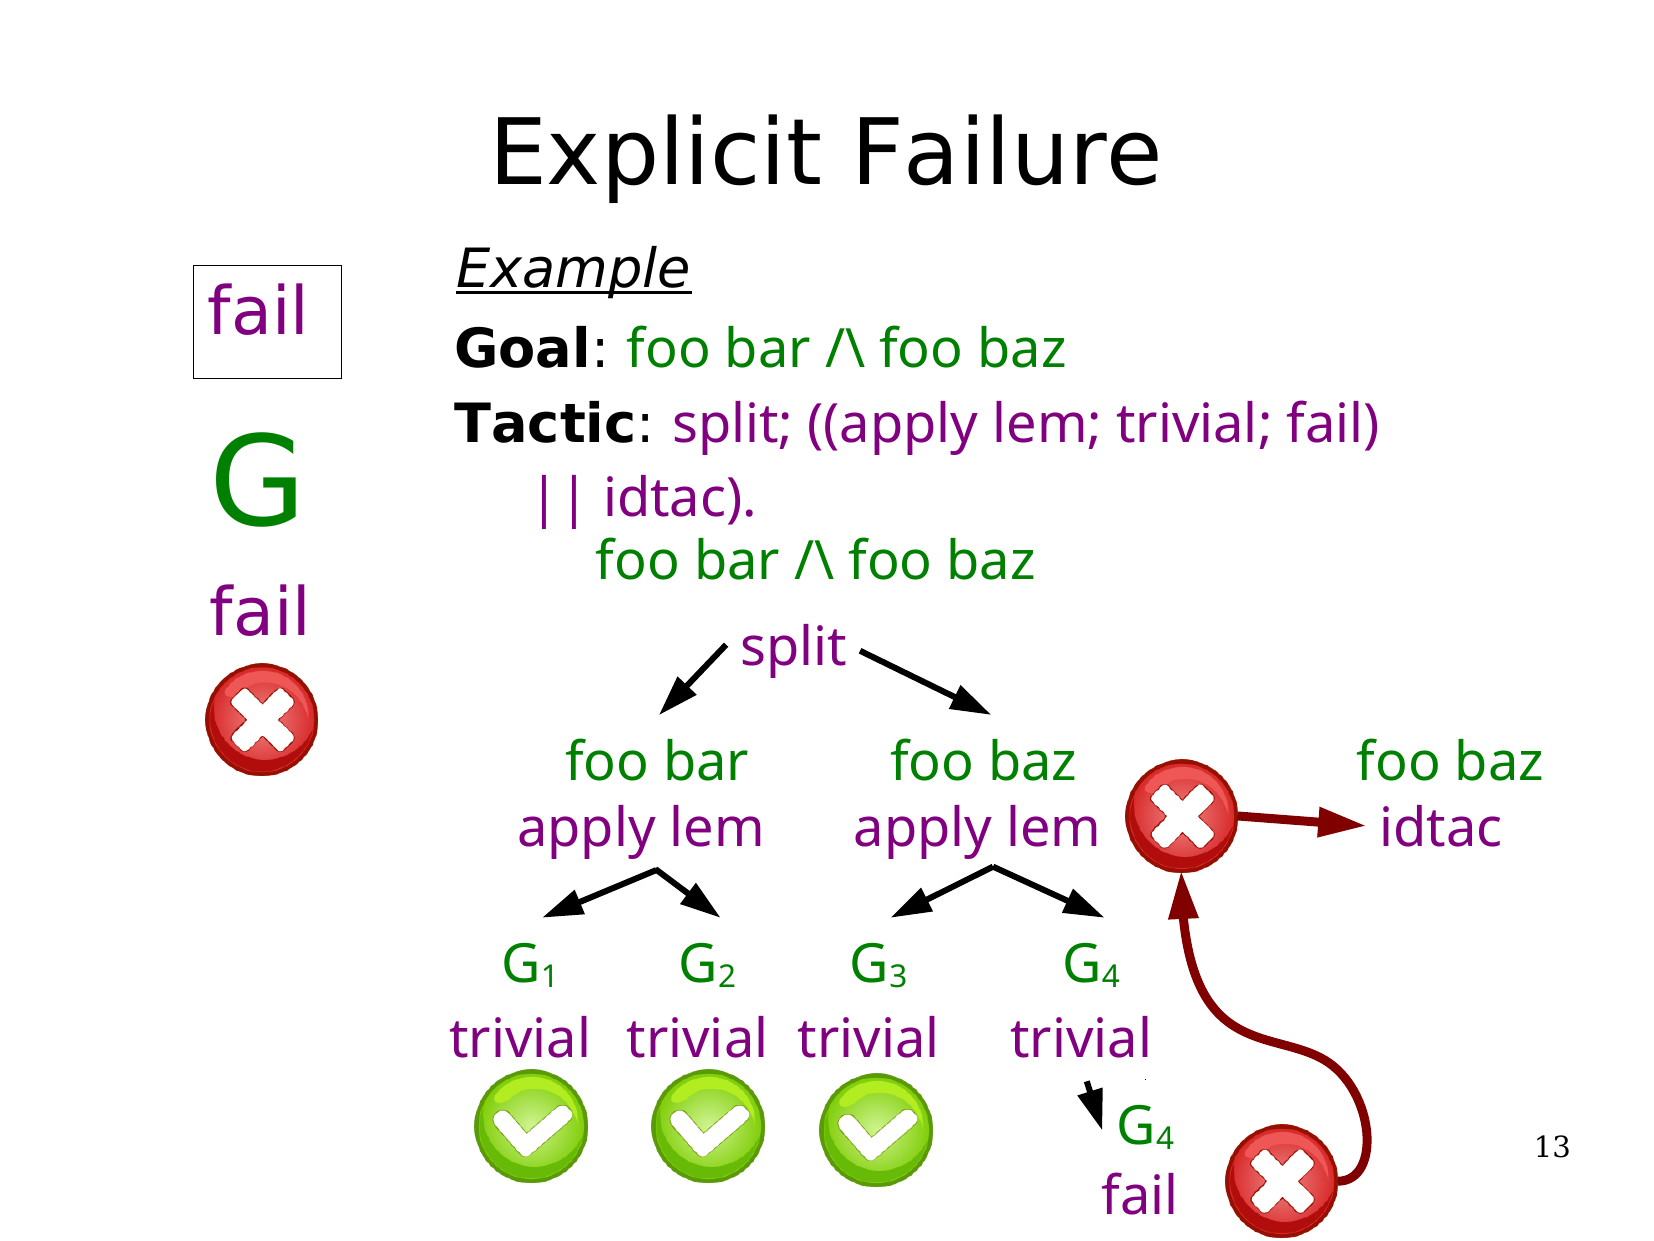

# Explicit Failure
Example
Goal: foo bar /\ foo baz
Tactic: split; ((apply lem; trivial; fail)
	|| idtac).
fail
G
fail
foo bar /\ foo baz
split
foo bar
foo baz
apply lem
apply lem
foo baz
idtac
G1
G2
trivial
trivial
G3
G4
trivial
trivial
G4
fail
13